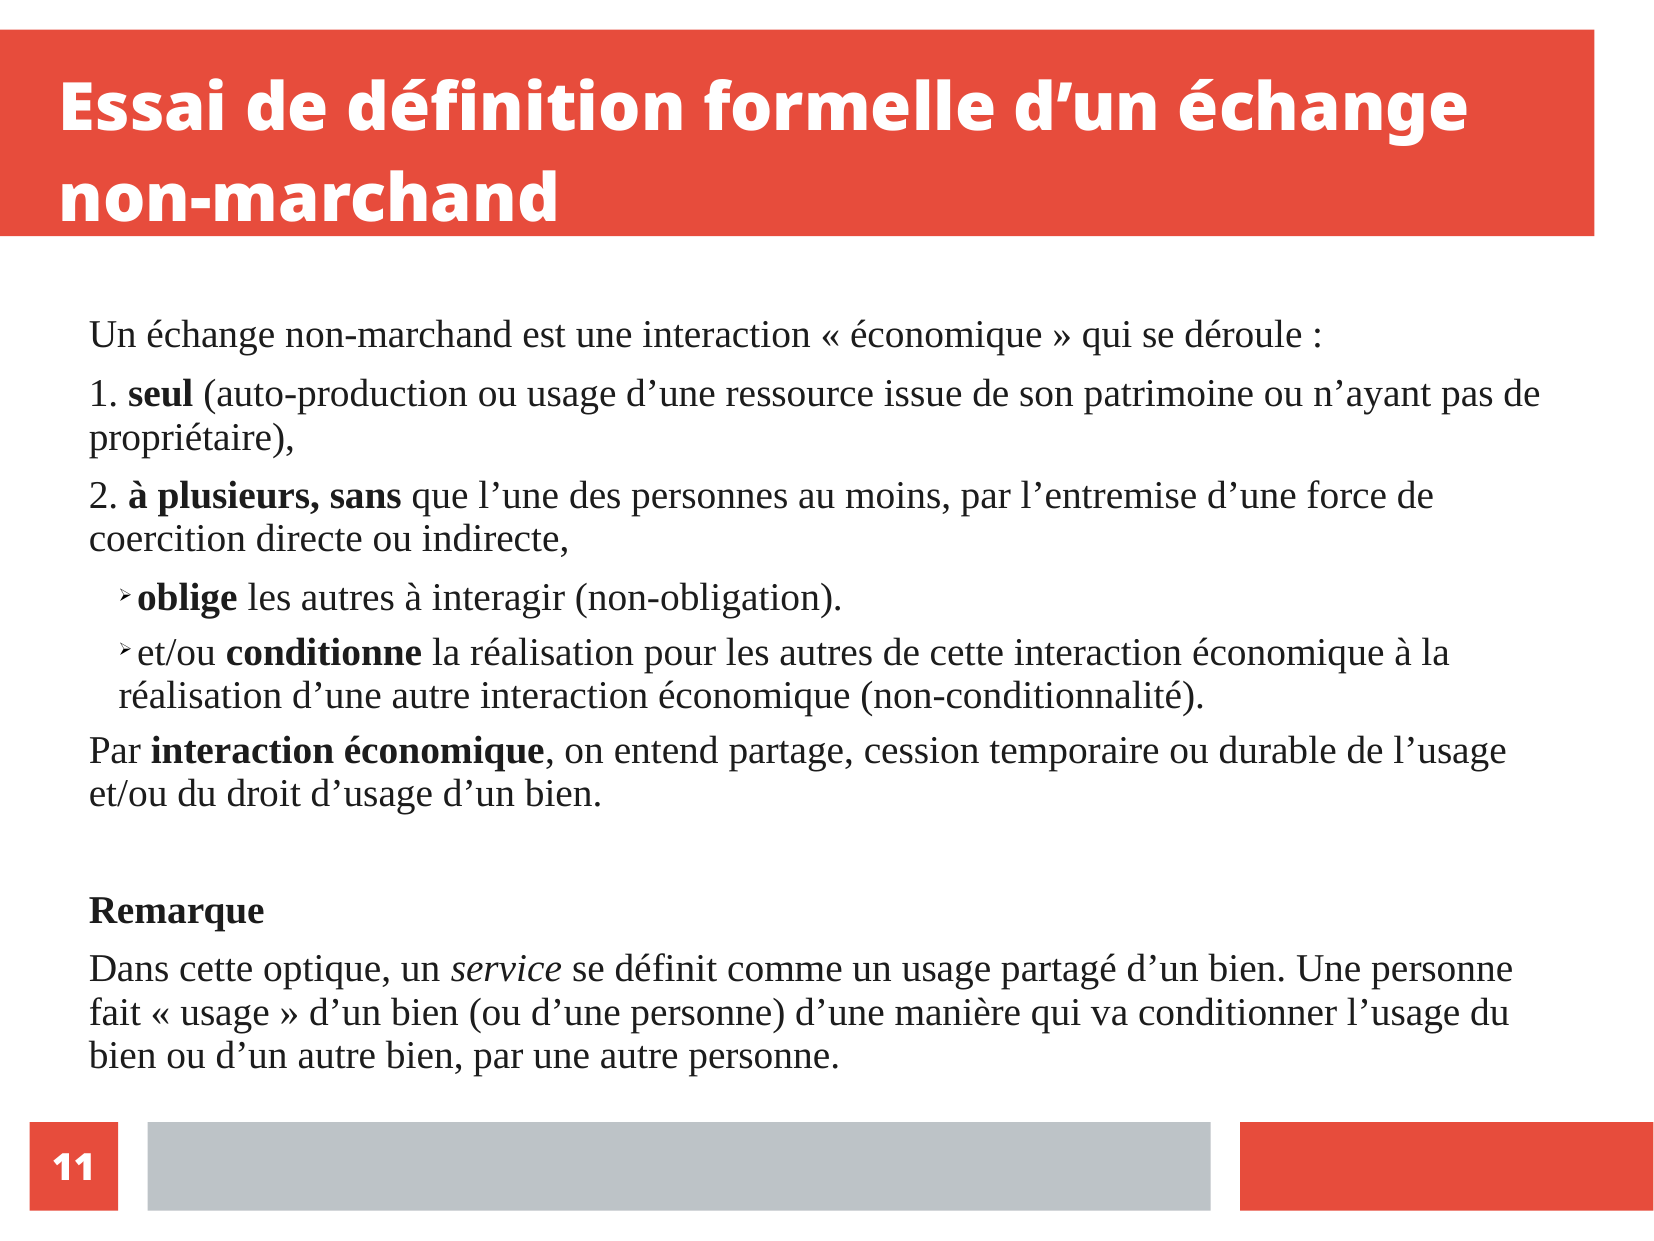

# Essai de définition formelle d’un échange non-marchand
Un échange non-marchand est une interaction « économique » qui se déroule :
1. seul (auto-production ou usage d’une ressource issue de son patrimoine ou n’ayant pas de propriétaire),
2. à plusieurs, sans que l’une des personnes au moins, par l’entremise d’une force de coercition directe ou indirecte,
 oblige les autres à interagir (non-obligation).
 et/ou conditionne la réalisation pour les autres de cette interaction économique à la réalisation d’une autre interaction économique (non-conditionnalité).
Par interaction économique, on entend partage, cession temporaire ou durable de l’usage et/ou du droit d’usage d’un bien.
Remarque
Dans cette optique, un service se définit comme un usage partagé d’un bien. Une personne fait « usage » d’un bien (ou d’une personne) d’une manière qui va conditionner l’usage du bien ou d’un autre bien, par une autre personne.
11